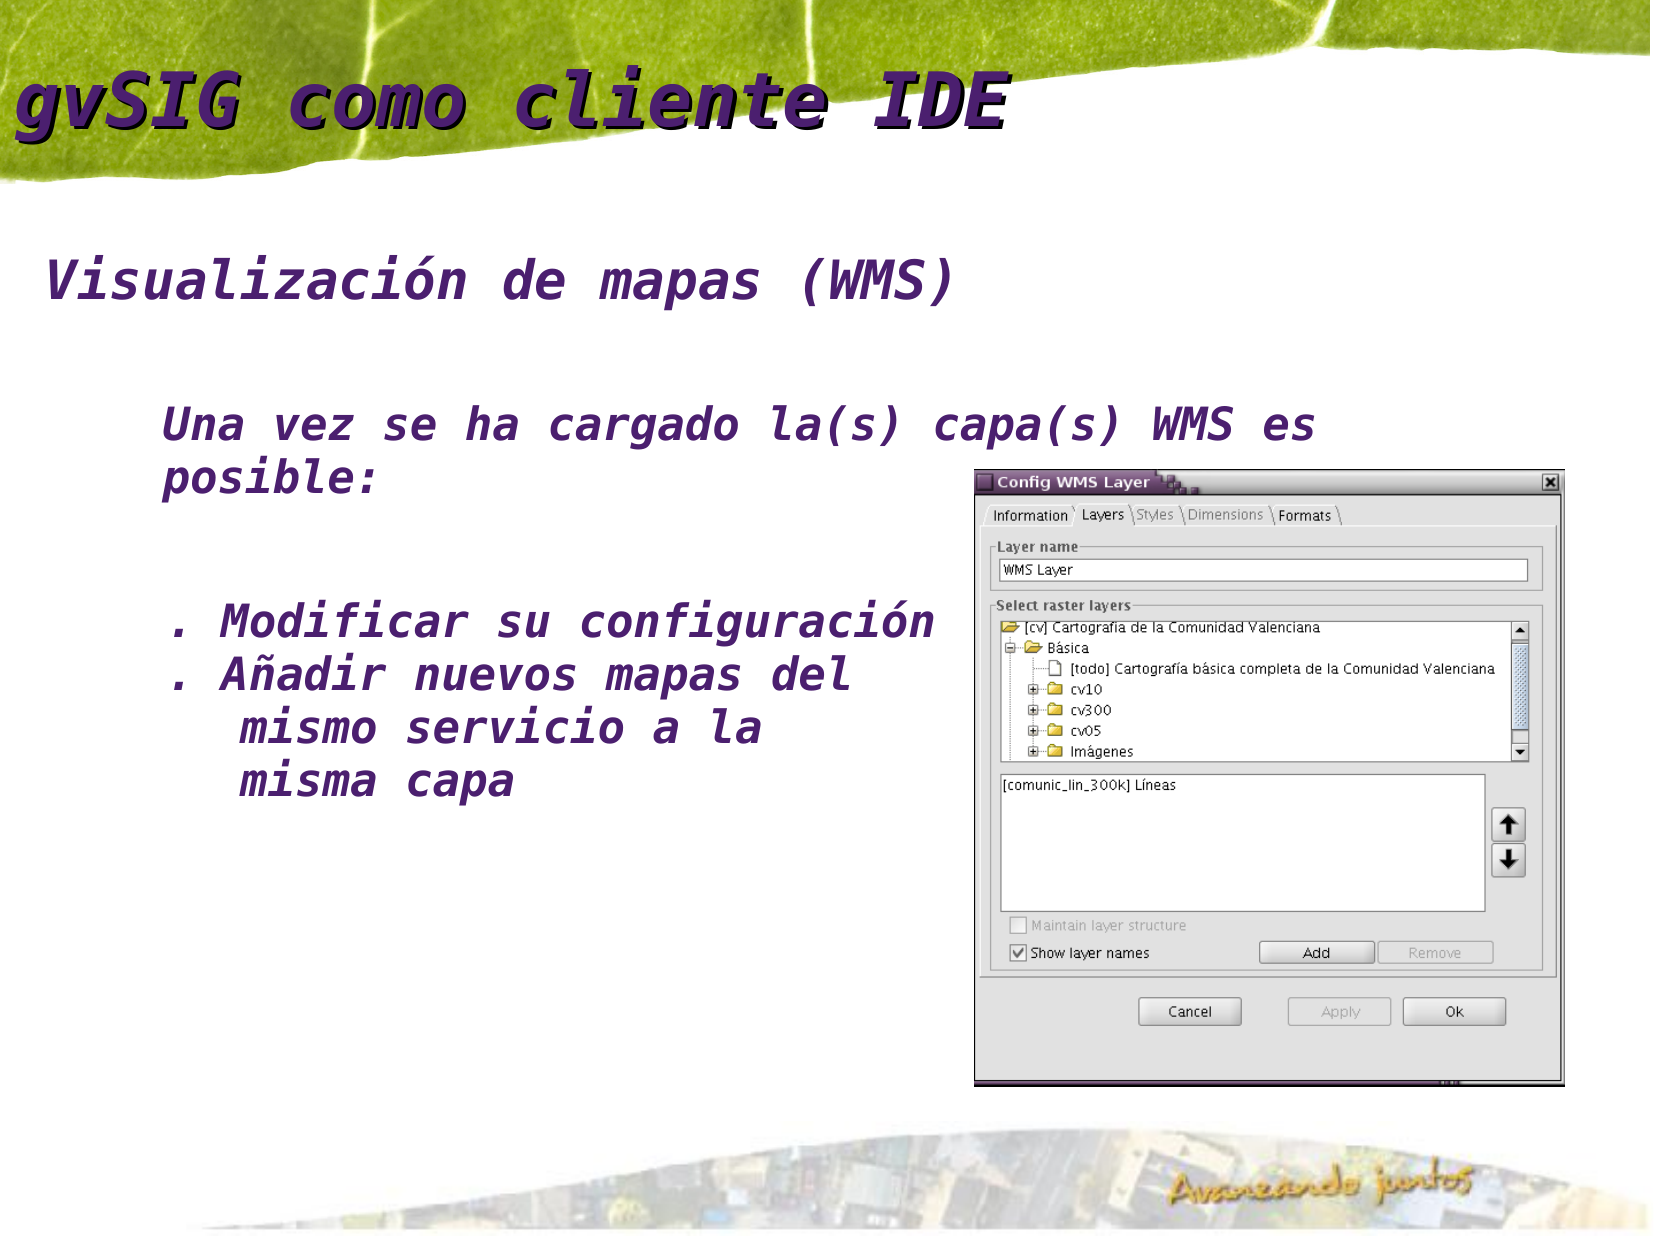

gvSIG como cliente IDE
Visualización de mapas (WMS)
Una vez se ha cargado la(s) capa(s) WMS es posible:
	. Modificar su configuración
	. Añadir nuevos mapas del
		mismo servicio a la
		misma capa